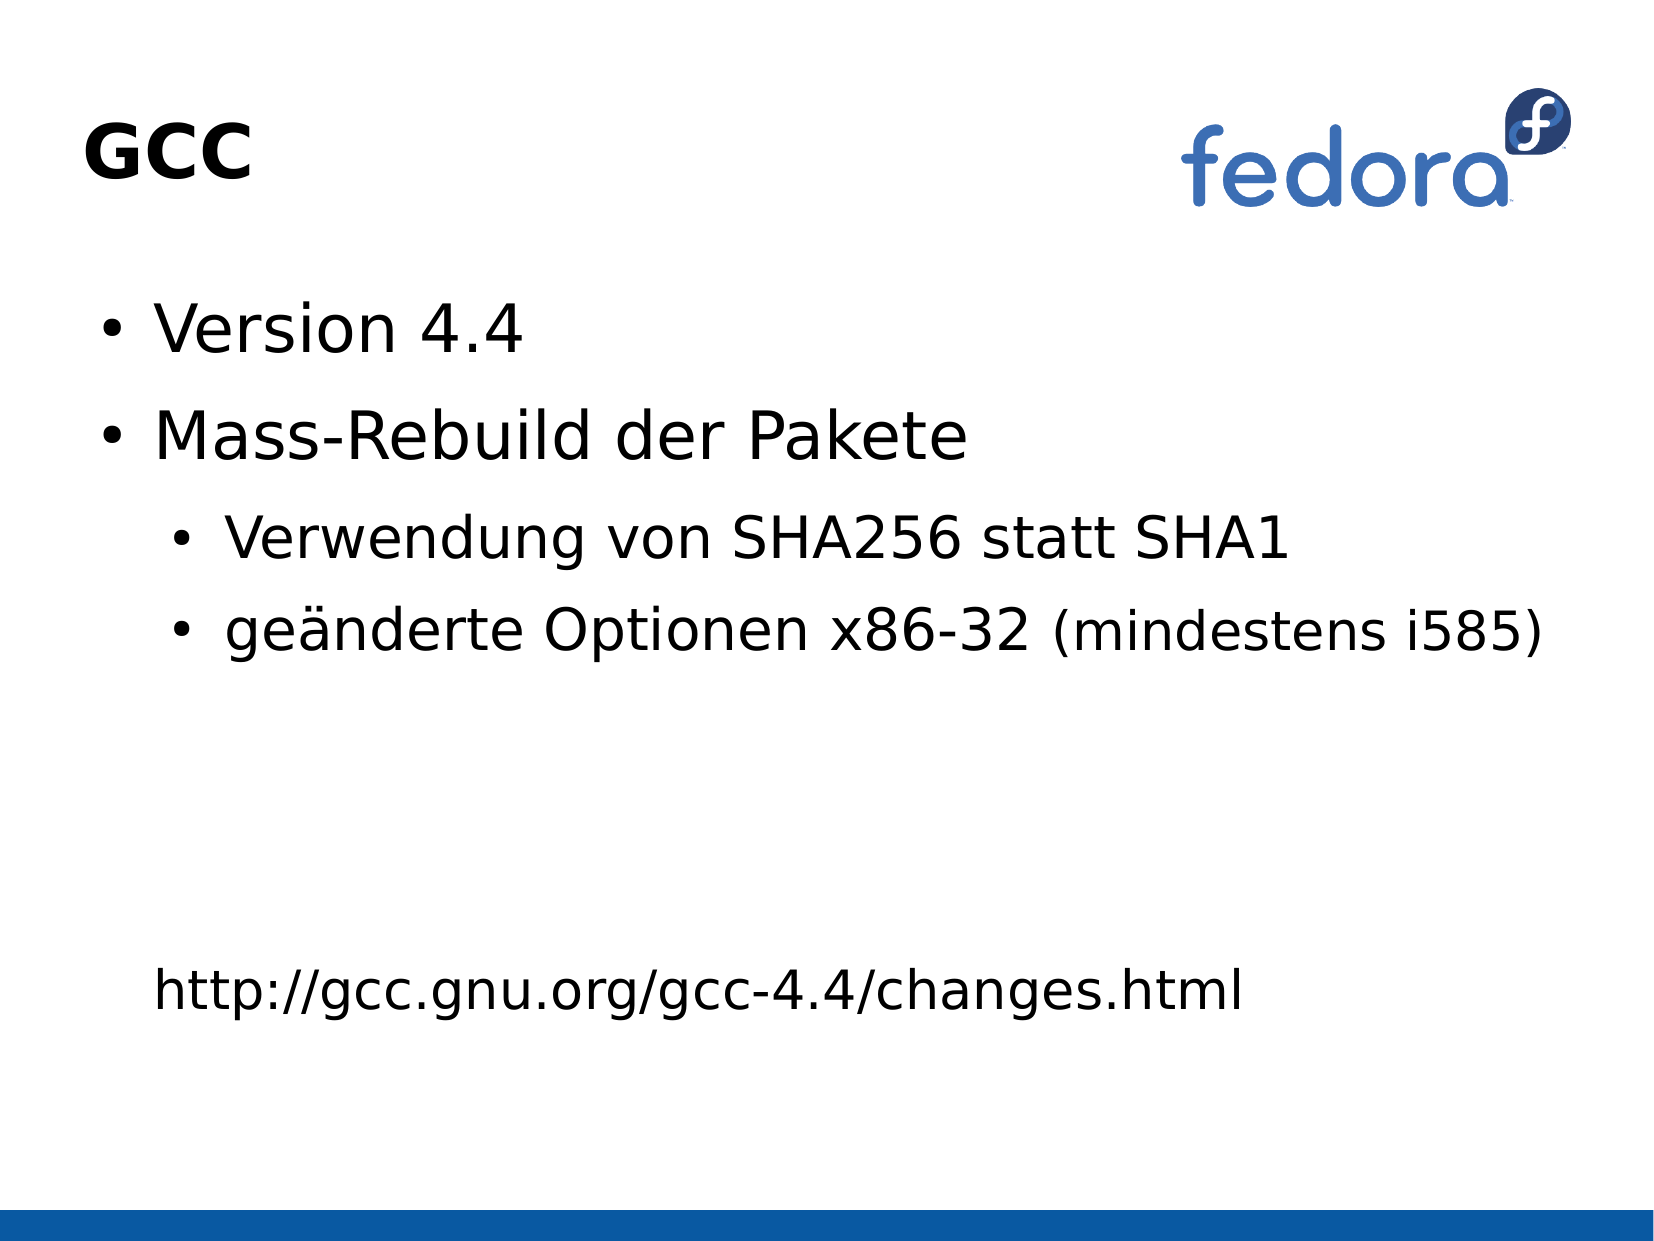

# GCC
Version 4.4
Mass-Rebuild der Pakete
Verwendung von SHA256 statt SHA1
geänderte Optionen x86-32 (mindestens i585)
http://gcc.gnu.org/gcc-4.4/changes.html